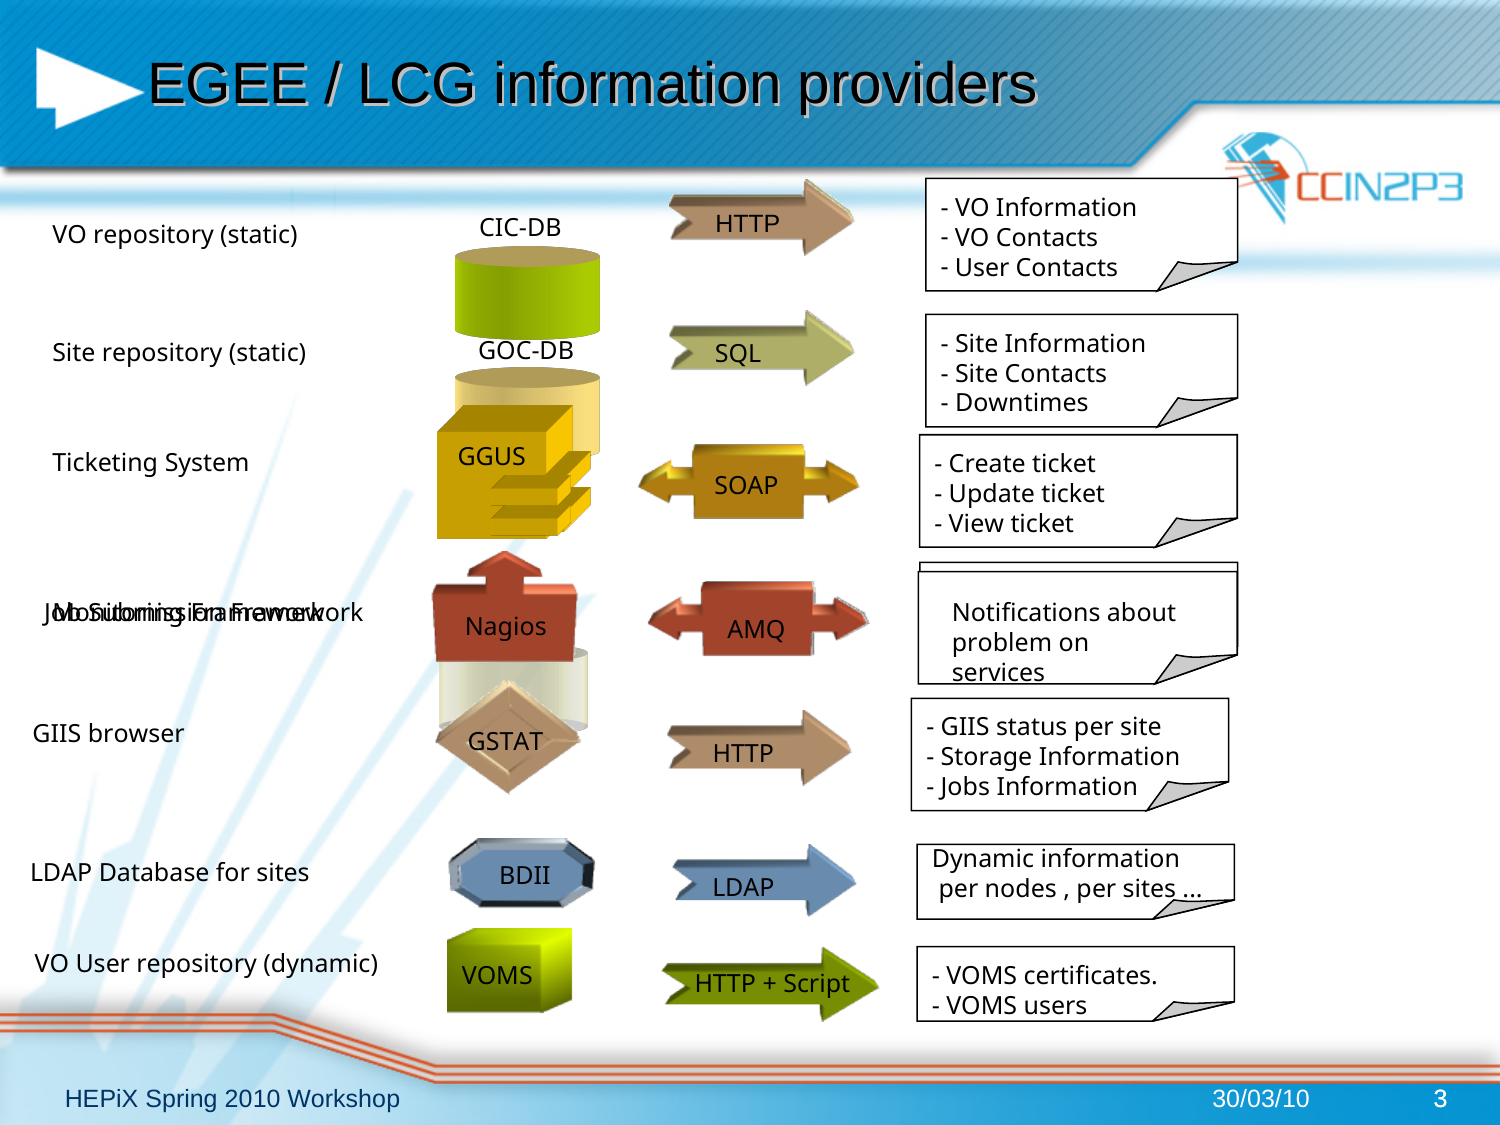

EGEE / LCG information providers
- VO Information
 VO Contacts
 User Contacts
SQL
SQL
CIC-DB
VO repository (static)
HTTP
SQL
SQL
- Site Information
- Site Contacts
- Downtimes
GOC-DB
Site repository (static)
GGUS
- Create ticket
- Update ticket
- View ticket
SOAP
Ticketing System
Nagios
Notifications about problem on services
AMQ
Monitoring Framework
- Test results
- Status per nodes
Job Submission Framework
X-SQL
SAM
- GIIS status per site
- Storage Information
- Jobs Information
HTTP
GSTAT
GIIS browser
BDII
LDAP
Dynamic information
 per nodes , per sites ...
LDAP Database for sites
VOMS
- VOMS certificates.
- VOMS users
HTTP + Script
VO User repository (dynamic)
HEPiX Spring 2010 Workshop
30/03/10
3